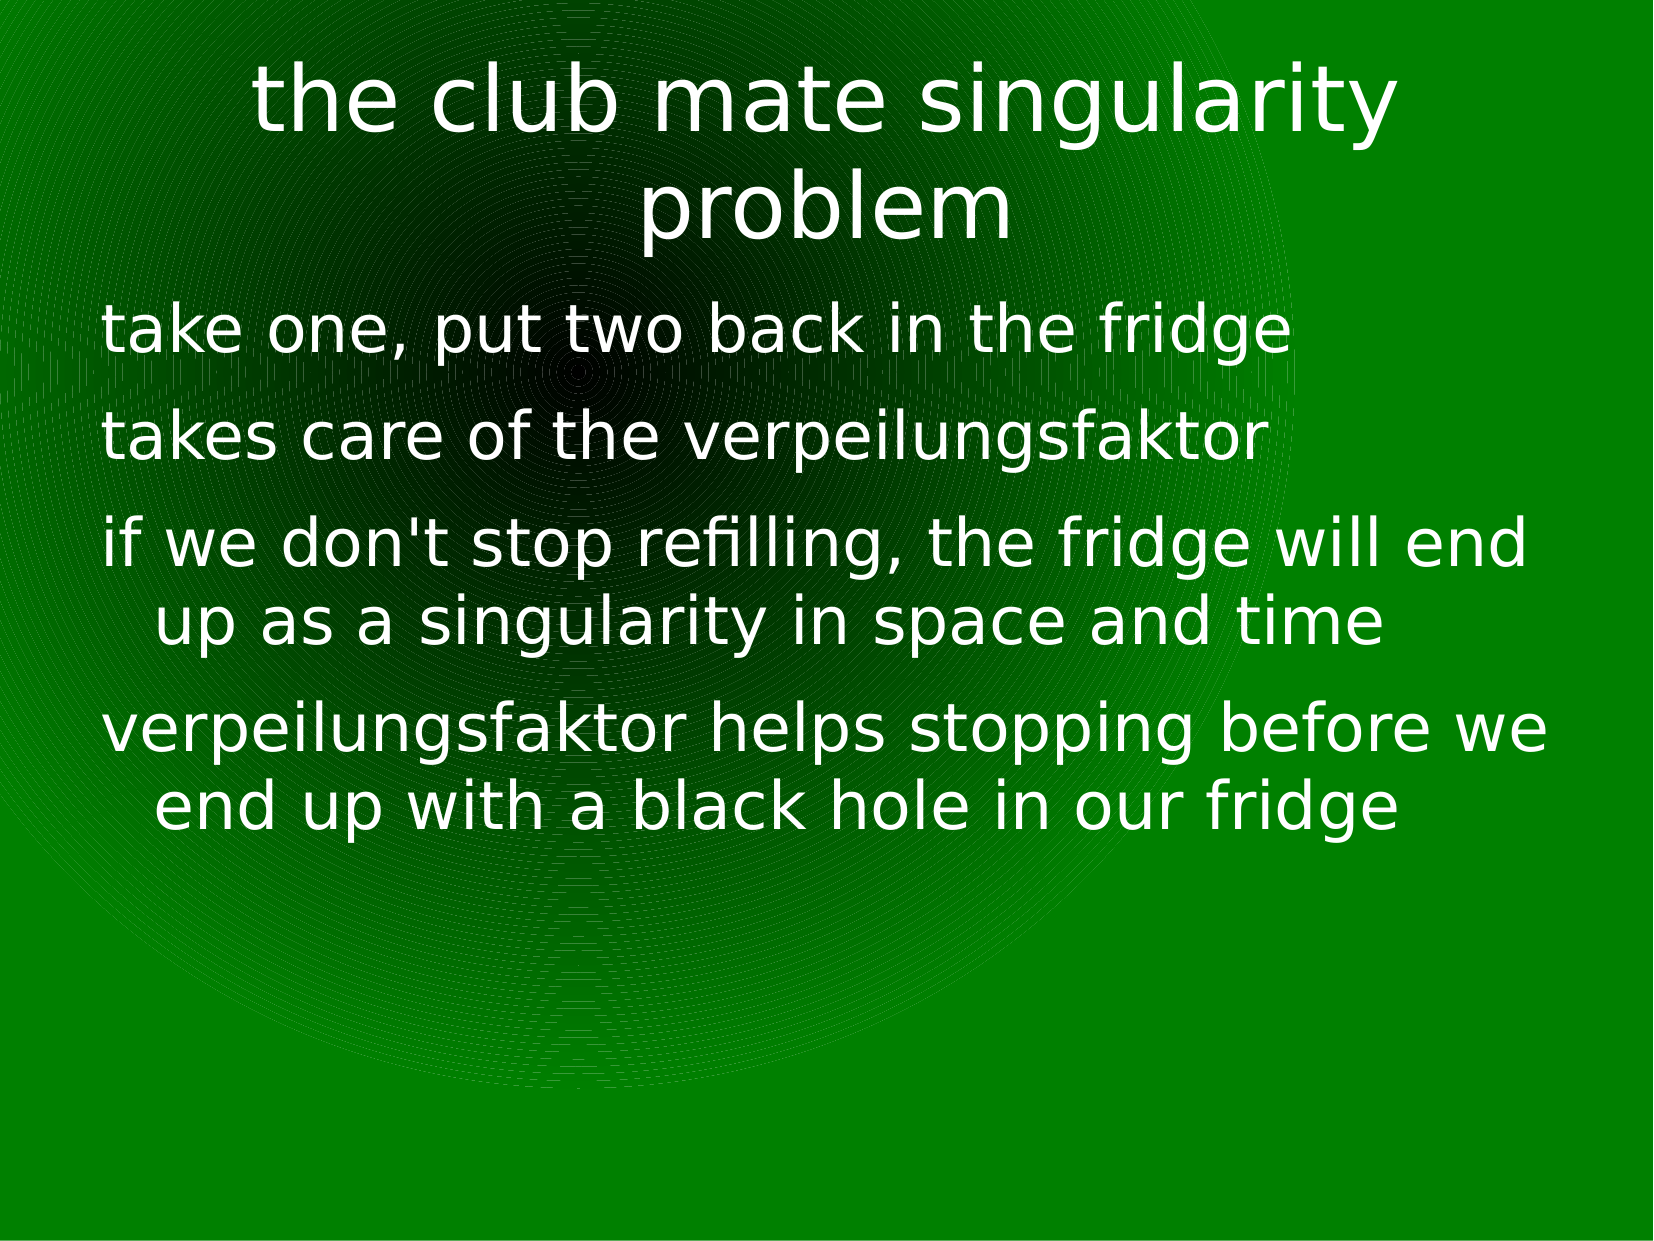

# the club mate singularity problem
take one, put two back in the fridge
takes care of the verpeilungsfaktor
if we don't stop refilling, the fridge will end up as a singularity in space and time
verpeilungsfaktor helps stopping before we end up with a black hole in our fridge